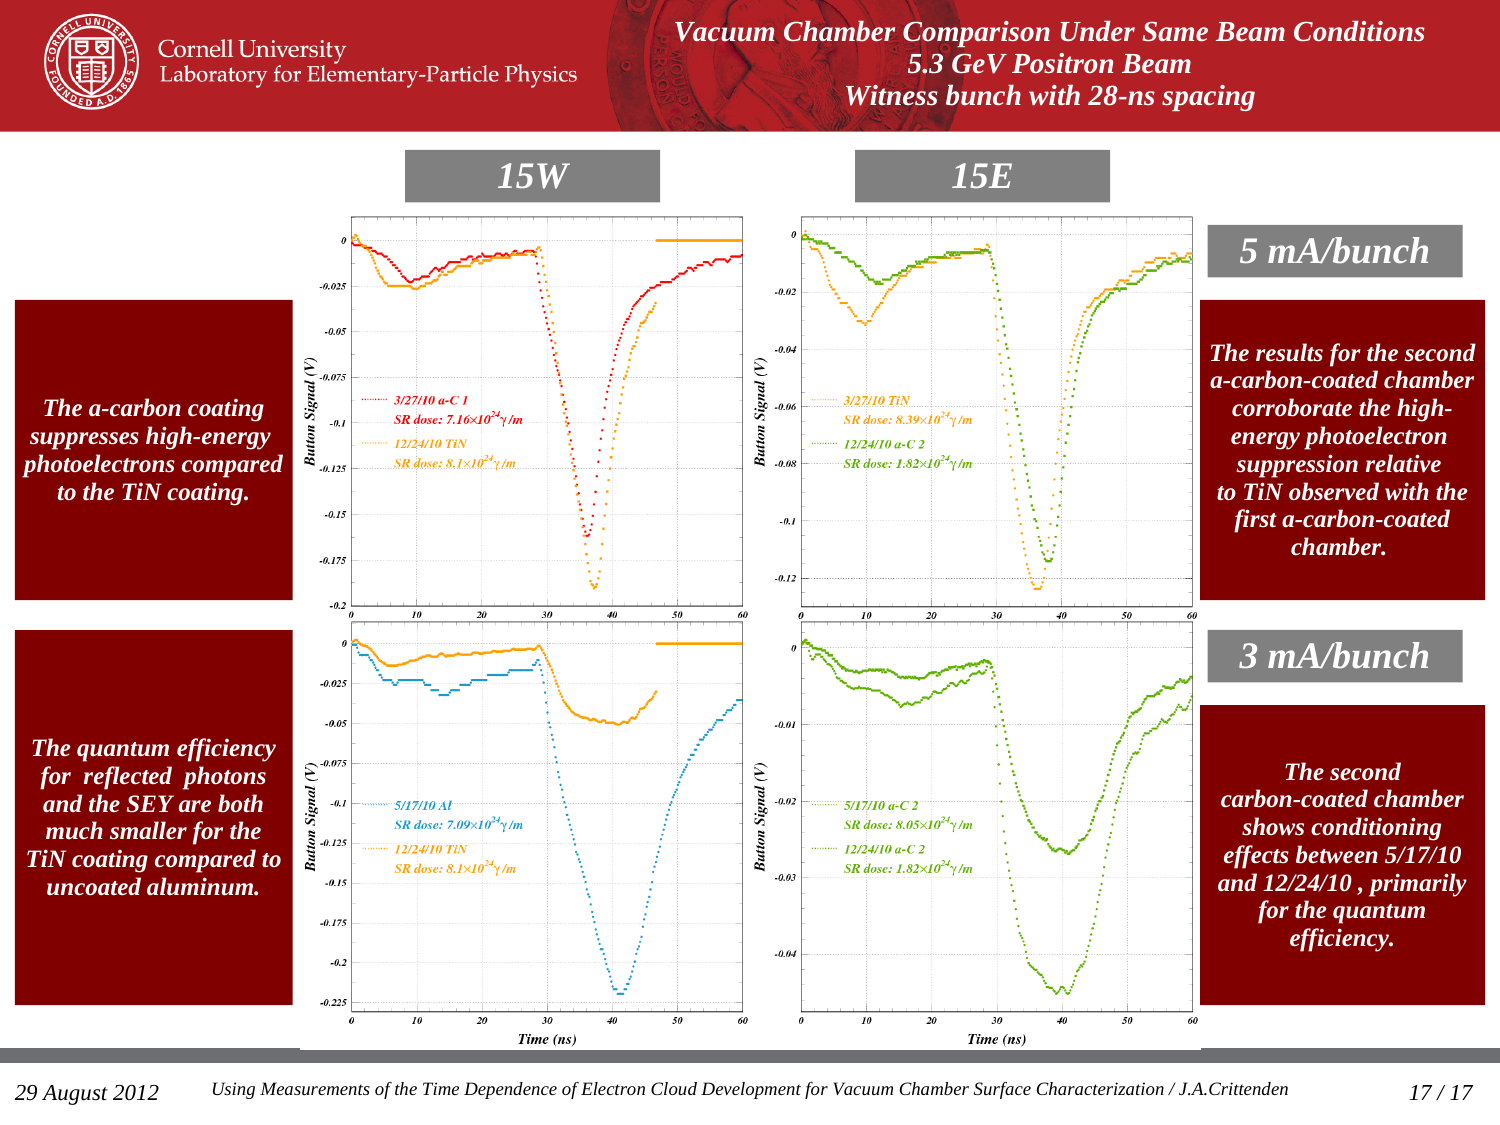

Vacuum Chamber Comparison Under Same Beam Conditions
5.3 GeV Positron Beam
Witness bunch with 28-ns spacing
15W
15E
5 mA/bunch
The a-carbon coating
suppresses high-energy
photoelectrons compared to the TiN coating.
The results for the second
a-carbon-coated chamber
corroborate the high-energy photoelectron
suppression relative
to TiN observed with the
first a-carbon-coated chamber.
The quantum efficiency for reflected photons and the SEY are both much smaller for the TiN coating compared to uncoated aluminum.
3 mA/bunch
The second
carbon-coated chamber
shows conditioning effects between 5/17/10 and 12/24/10 , primarily for the quantum efficiency.